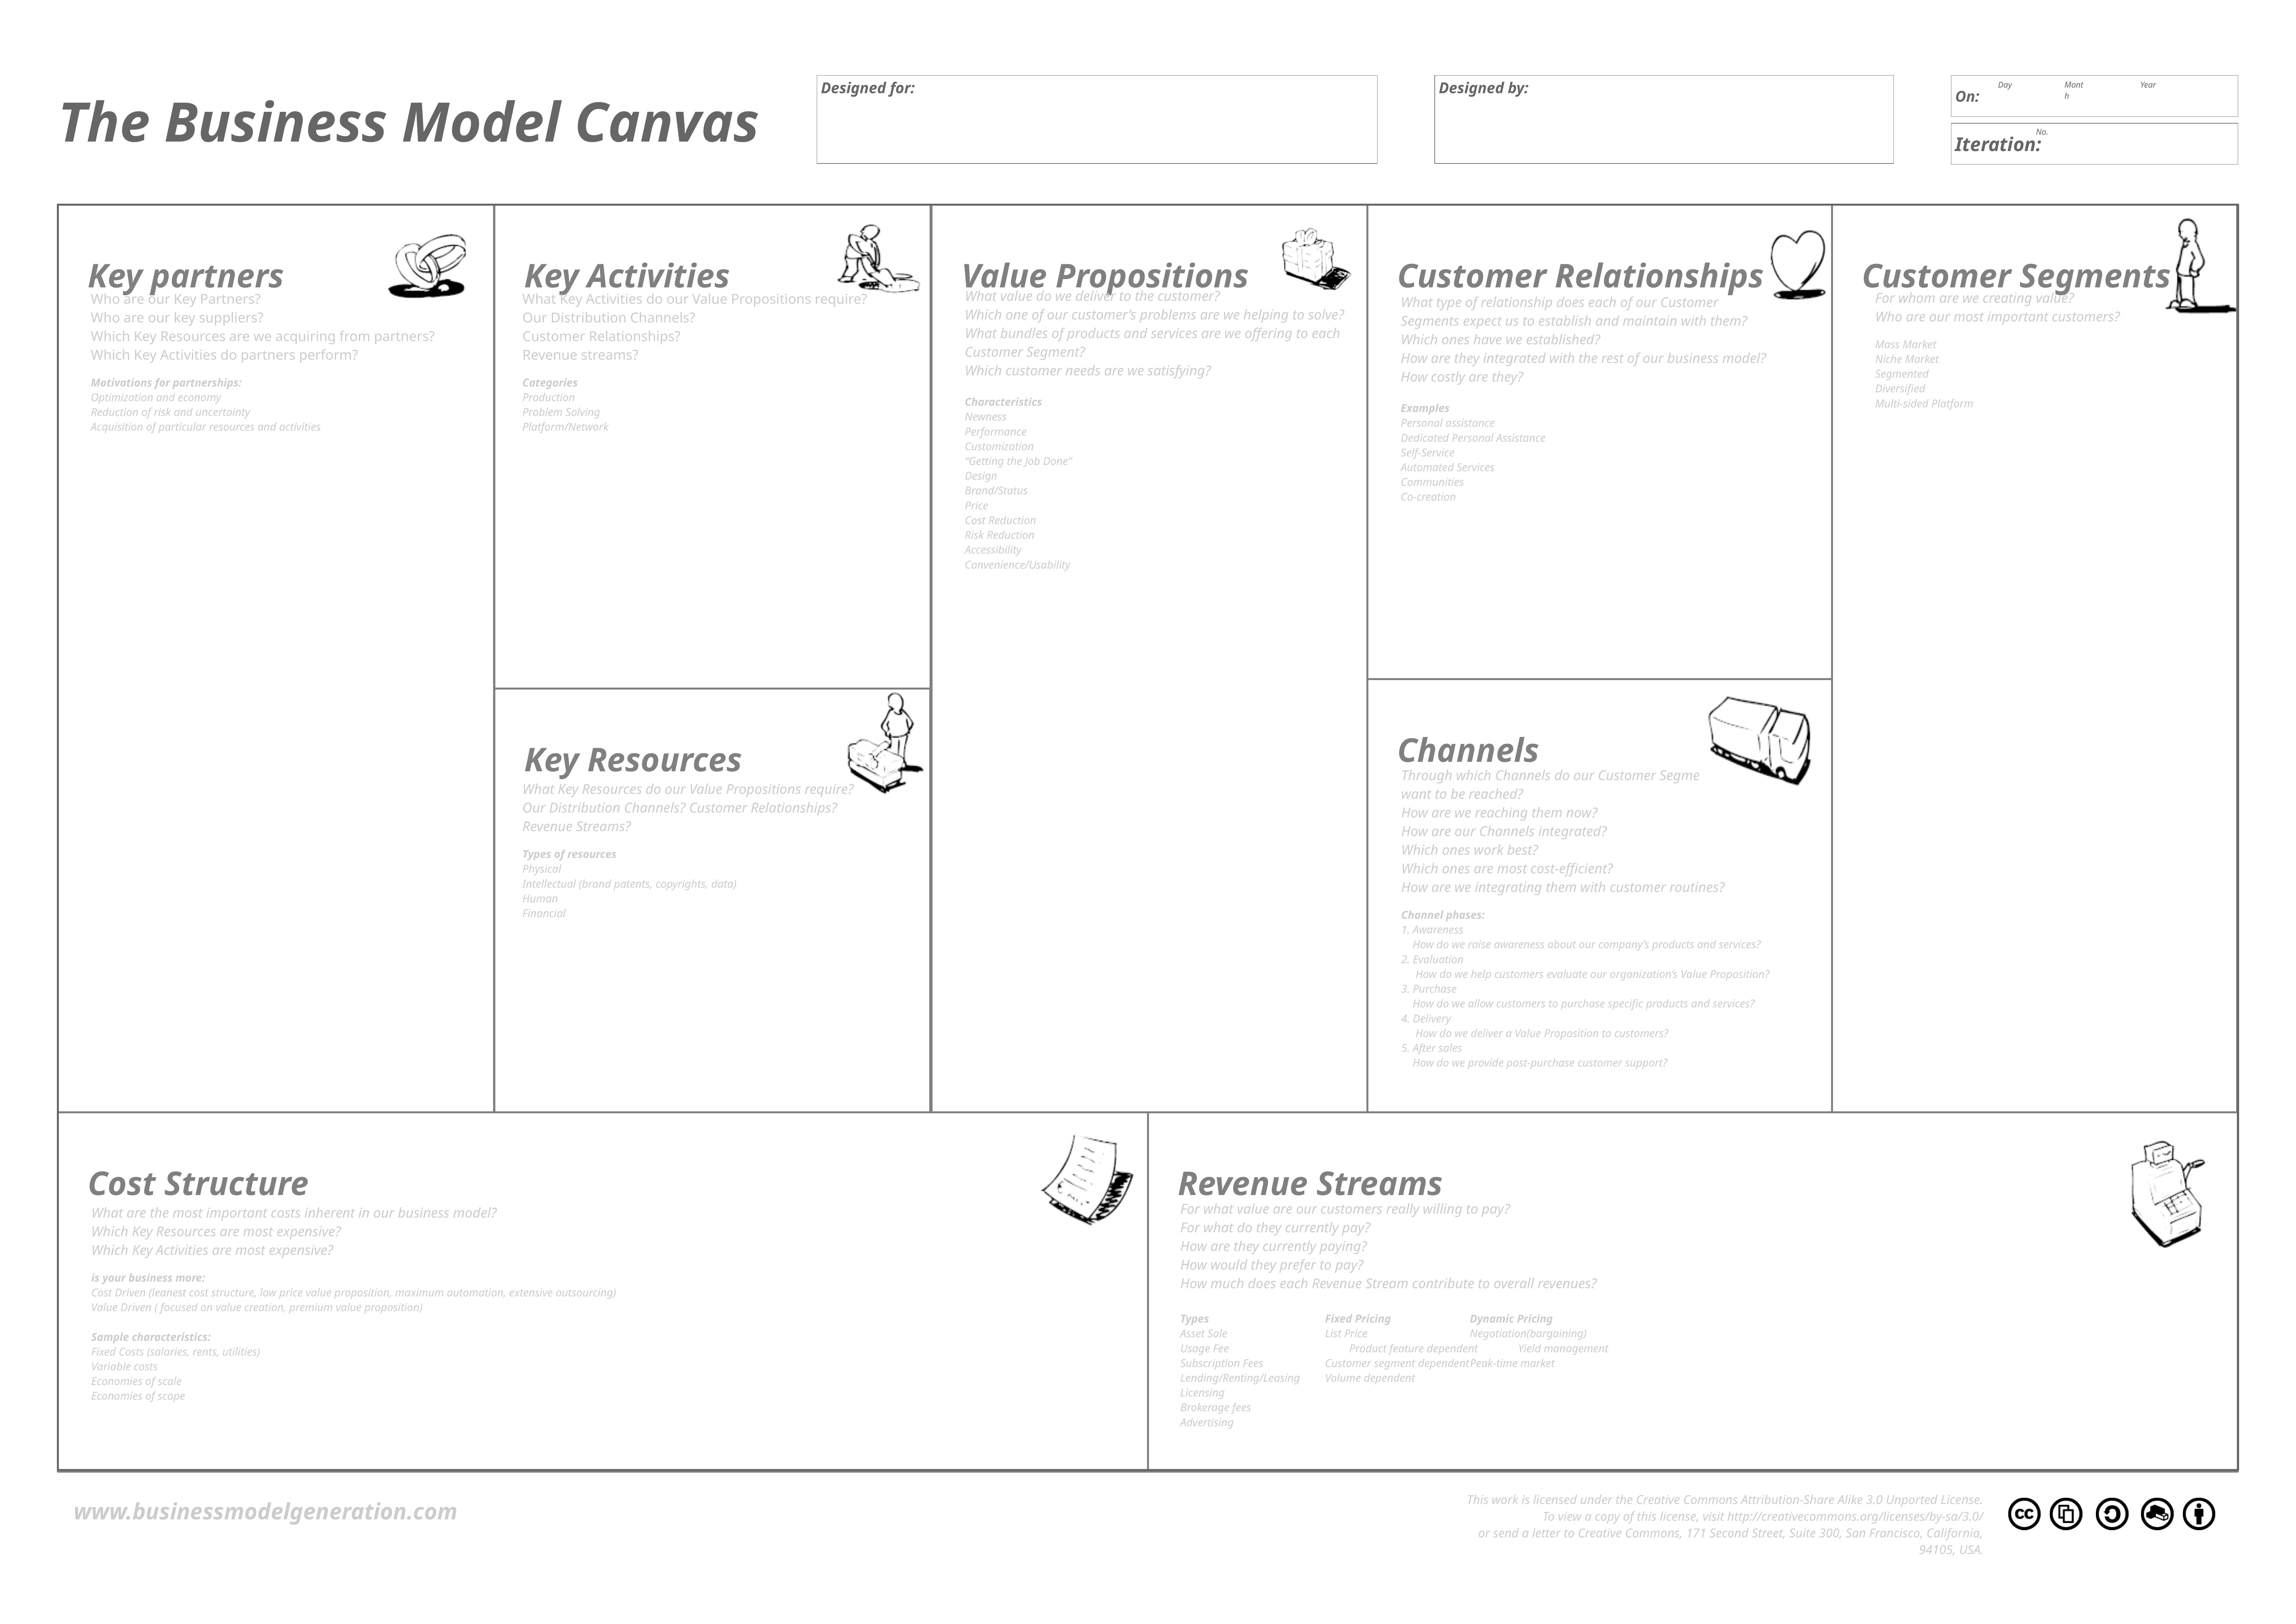

Designed for:
Designed by:
On:
Day
Month
Year
The Business Model Canvas
Iteration:
No.
	Key partners
	Key Activities
	Value Propositions
	Customer Relationships
	Customer Segments
What value do we deliver to the customer?
Which one of our customer’s problems are we helping to solve?
What bundles of products and services are we offering to each Customer Segment?
Which customer needs are we satisfying?
Characteristics
Newness
Performance
Customization
“Getting the Job Done”
Design
Brand/Status
Price
Cost Reduction
Risk Reduction
Accessibility
Convenience/Usability
For whom are we creating value?
Who are our most important customers?
Mass Market
Niche Market
Segmented
Diversified
Multi-sided Platform
Who are our Key Partners?
Who are our key suppliers?
Which Key Resources are we acquiring from partners?
Which Key Activities do partners perform?
Motivations for partnerships:
Optimization and economy
Reduction of risk and uncertainty
Acquisition of particular resources and activities
What Key Activities do our Value Propositions require?
Our Distribution Channels?
Customer Relationships?
Revenue streams?
Categories
Production
Problem Solving
Platform/Network
What type of relationship does each of our Customer
Segments expect us to establish and maintain with them?
Which ones have we established?
How are they integrated with the rest of our business model?
How costly are they?
Examples
Personal assistance
Dedicated Personal Assistance
Self-Service
Automated Services
Communities
Co-creation
	Channels
	Key Resources
Through which Channels do our Customer Segments
want to be reached?
How are we reaching them now?
How are our Channels integrated?
Which ones work best?
Which ones are most cost-efficient?
How are we integrating them with customer routines?
Channel phases:
1. Awareness
 How do we raise awareness about our company’s products and services?
2. Evaluation
 How do we help customers evaluate our organization’s Value Proposition?
3. Purchase
 How do we allow customers to purchase specific products and services?
4. Delivery
 How do we deliver a Value Proposition to customers?
5. After sales
 How do we provide post-purchase customer support?
What Key Resources do our Value Propositions require?
Our Distribution Channels? Customer Relationships?
Revenue Streams?
Types of resources
Physical
Intellectual (brand patents, copyrights, data)
Human
Financial
	Cost Structure
	Revenue Streams
For what value are our customers really willing to pay?
For what do they currently pay?
How are they currently paying?
How would they prefer to pay?
How much does each Revenue Stream contribute to overall revenues?
Types					Fixed Pricing				Dynamic Pricing
Asset Sale					List Price					Negotiation(bargaining)
Usage Fee					Product feature dependent		Yield management
Subscription Fees			Customer segment dependent	Peak-time market
Lending/Renting/Leasing		Volume dependent
Licensing
Brokerage fees
Advertising
What are the most important costs inherent in our business model?
Which Key Resources are most expensive?
Which Key Activities are most expensive?
is your business more:
Cost Driven (leanest cost structure, low price value proposition, maximum automation, extensive outsourcing)
Value Driven ( focused on value creation, premium value proposition)
Sample characteristics:
Fixed Costs (salaries, rents, utilities)
Variable costs
Economies of scale
Economies of scope
This work is licensed under the Creative Commons Attribution-Share Alike 3.0 Unported License.
To view a copy of this license, visit http://creativecommons.org/licenses/by-sa/3.0/
or send a letter to Creative Commons, 171 Second Street, Suite 300, San Francisco, California, 94105, USA.
www.businessmodelgeneration.com